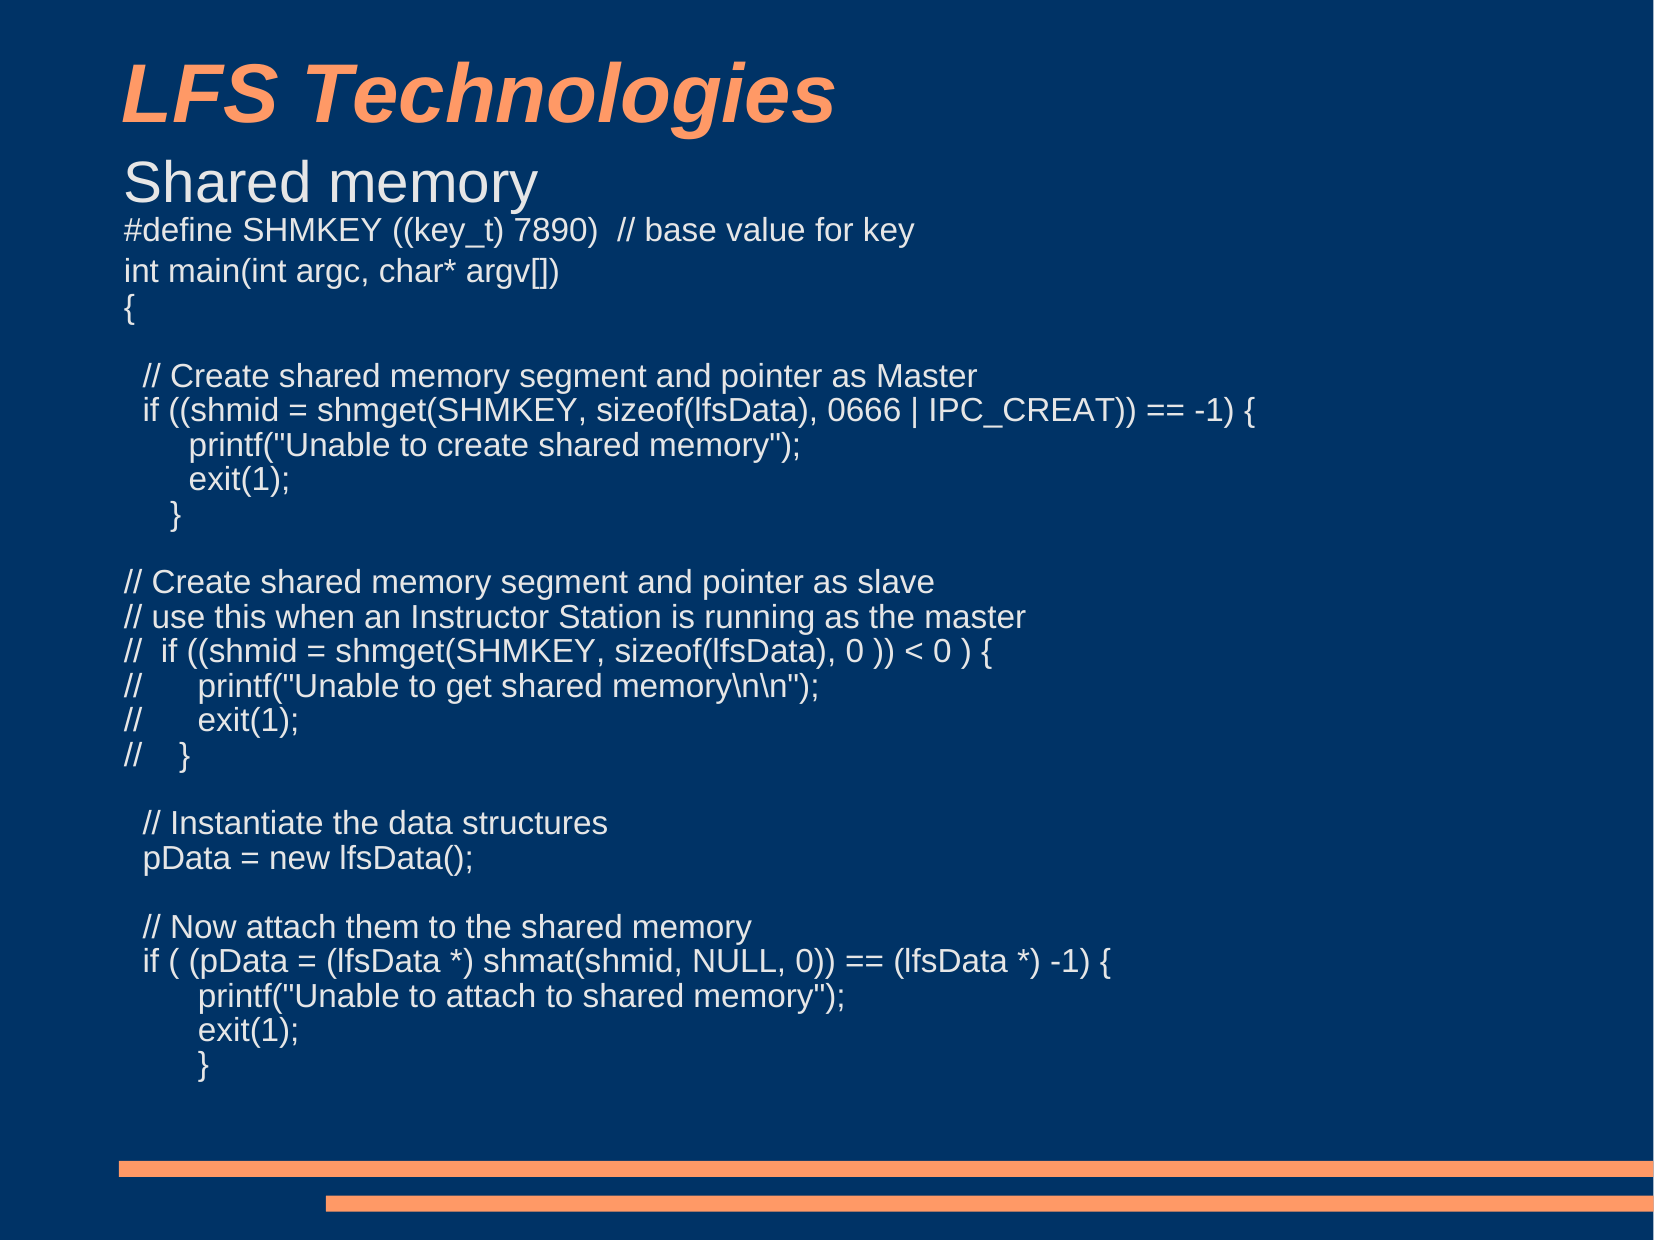

# LFS Technologies
Shared memory
#define SHMKEY ((key_t) 7890) // base value for key
int main(int argc, char* argv[])‏
{
 // Create shared memory segment and pointer as Master
 if ((shmid = shmget(SHMKEY, sizeof(lfsData), 0666 | IPC_CREAT)) == -1) {
 printf("Unable to create shared memory");
 exit(1);
 }
// Create shared memory segment and pointer as slave
// use this when an Instructor Station is running as the master
// if ((shmid = shmget(SHMKEY, sizeof(lfsData), 0 )) < 0 ) {
// printf("Unable to get shared memory\n\n");
// exit(1);
// }
 // Instantiate the data structures
 pData = new lfsData();
 // Now attach them to the shared memory
 if ( (pData = (lfsData *) shmat(shmid, NULL, 0)) == (lfsData *) -1) {
 printf("Unable to attach to shared memory");
 exit(1);
 }